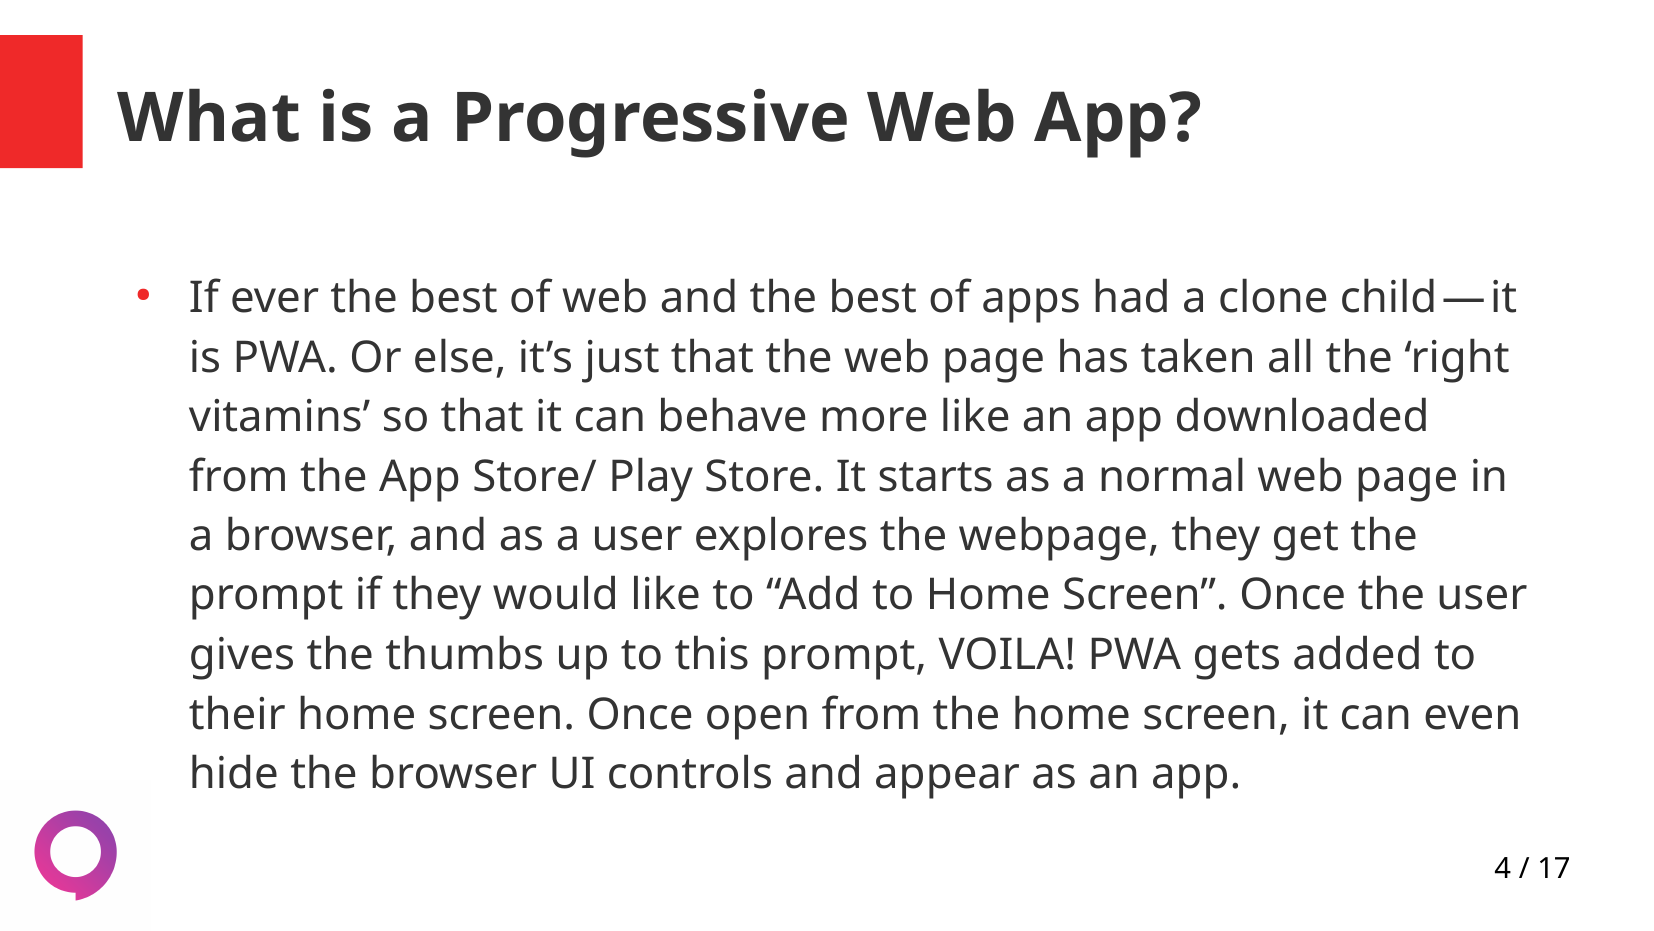

# What is a Progressive Web App?
If ever the best of web and the best of apps had a clone child — it is PWA. Or else, it’s just that the web page has taken all the ‘right vitamins’ so that it can behave more like an app downloaded from the App Store/ Play Store. It starts as a normal web page in a browser, and as a user explores the webpage, they get the prompt if they would like to “Add to Home Screen”. Once the user gives the thumbs up to this prompt, VOILA! PWA gets added to their home screen. Once open from the home screen, it can even hide the browser UI controls and appear as an app.
4